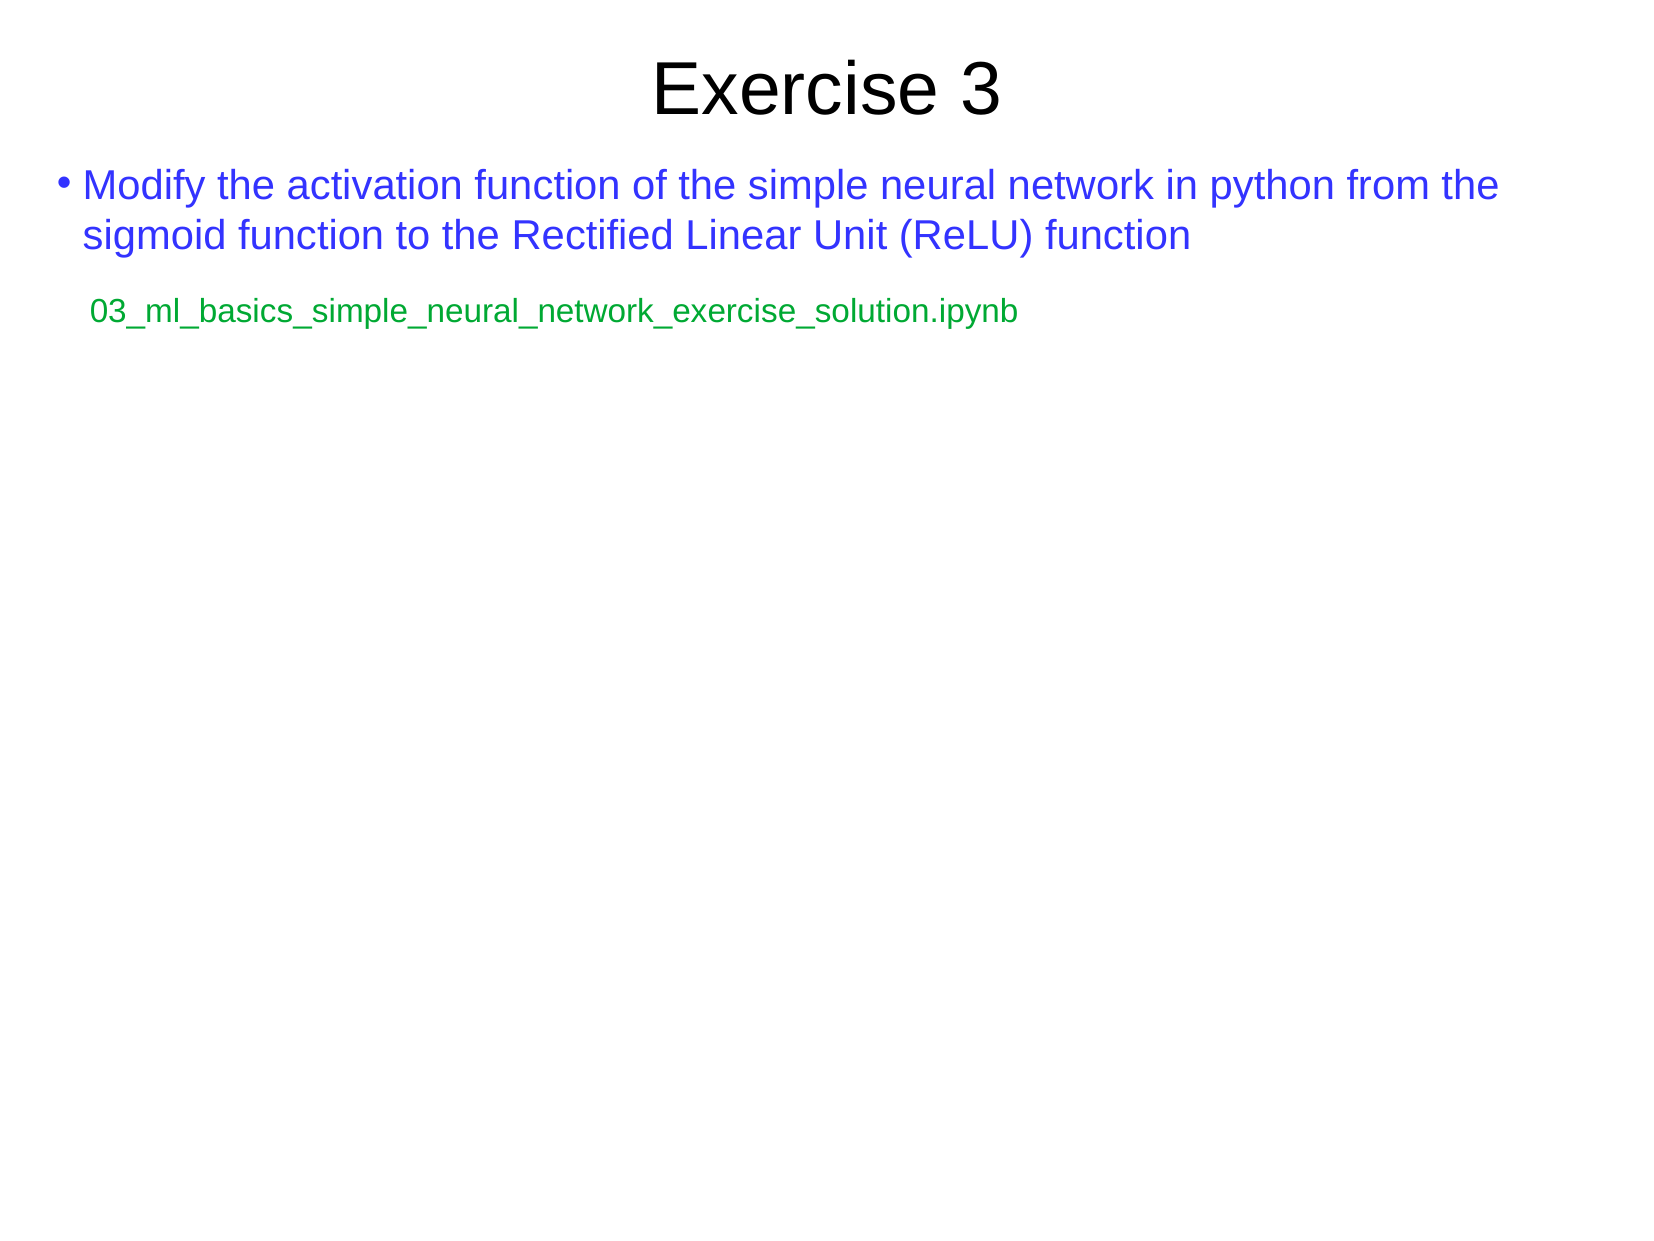

# Exercise 3
 Modify the activation function of the simple neural network in python from the
 sigmoid function to the Rectified Linear Unit (ReLU) function
03_ml_basics_simple_neural_network_exercise_solution.ipynb